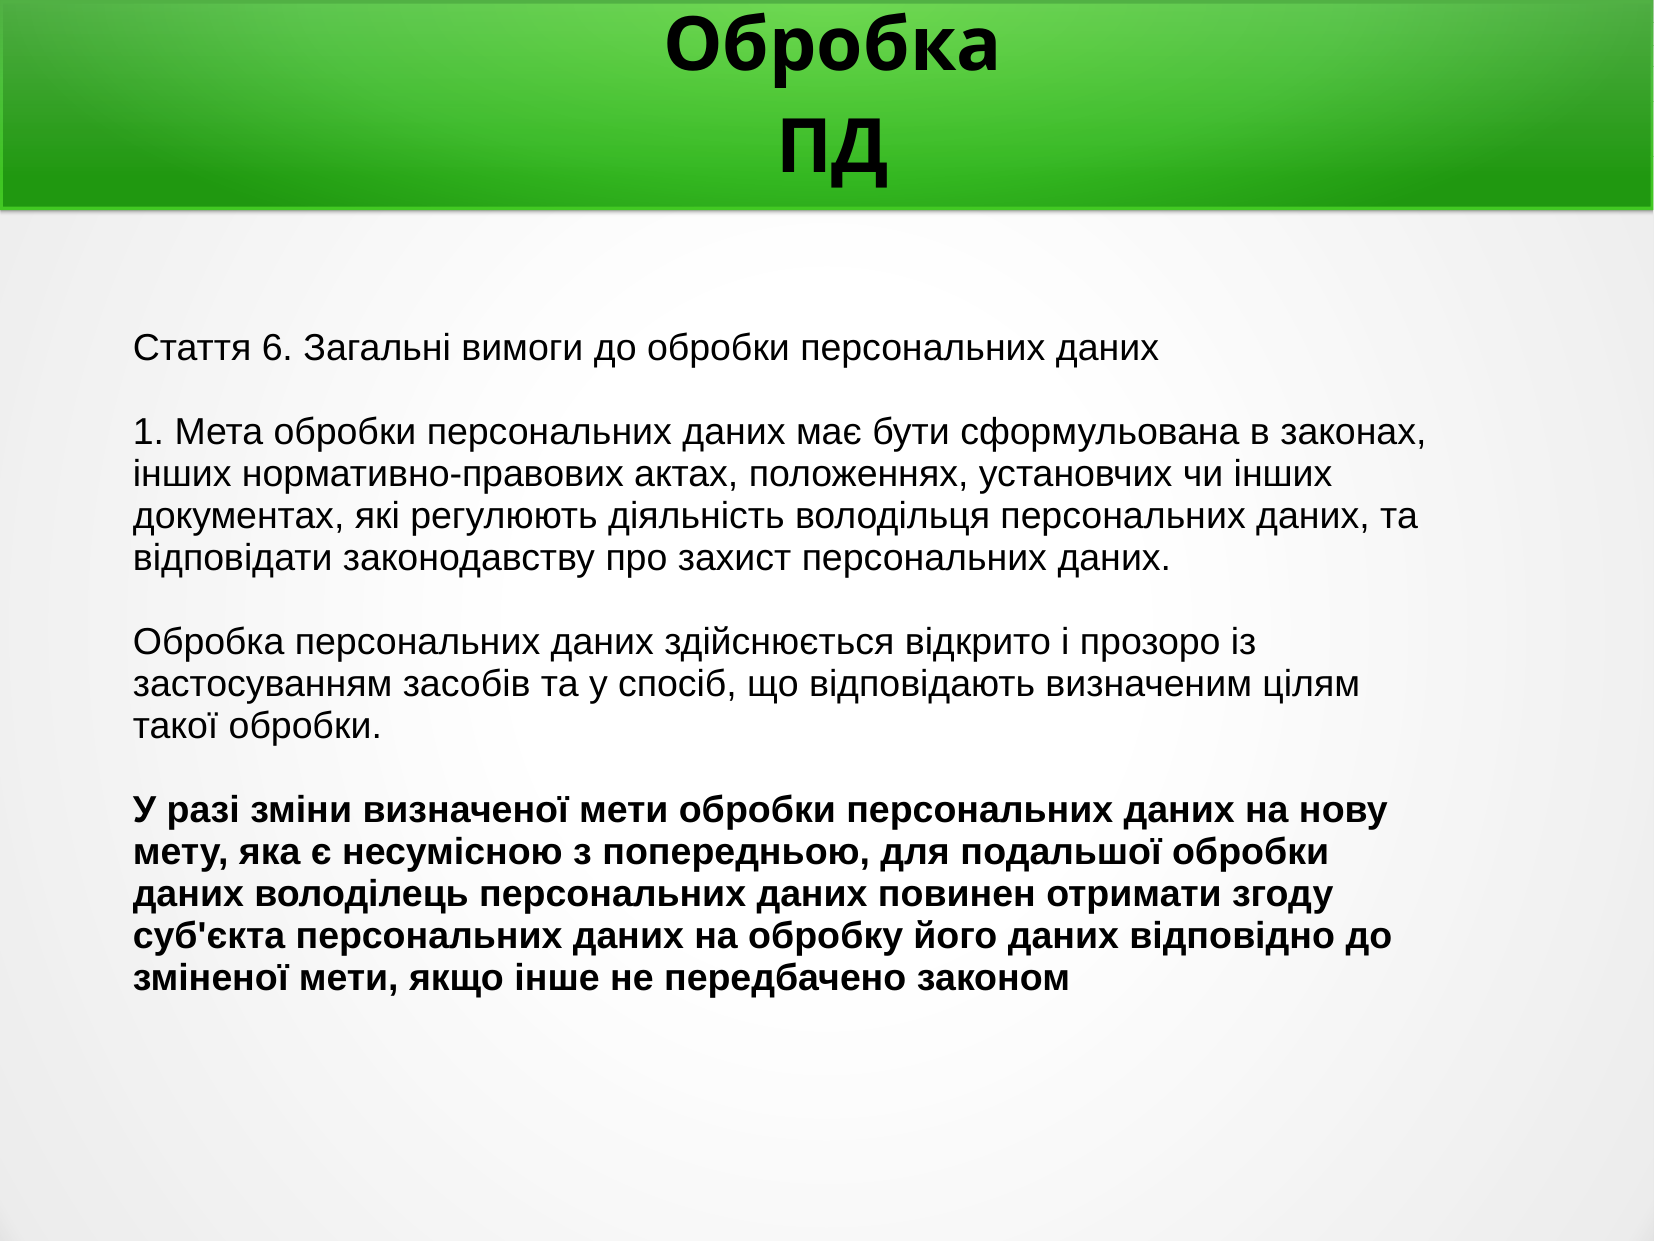

Обробка ПД
Стаття 6. Загальні вимоги до обробки персональних даних
1. Мета обробки персональних даних має бути сформульована в законах, інших нормативно-правових актах, положеннях, установчих чи інших документах, які регулюють діяльність володільця персональних даних, та відповідати законодавству про захист персональних даних.
Обробка персональних даних здійснюється відкрито і прозоро із застосуванням засобів та у спосіб, що відповідають визначеним цілям такої обробки.
У разі зміни визначеної мети обробки персональних даних на нову мету, яка є несумісною з попередньою, для подальшої обробки даних володілець персональних даних повинен отримати згоду суб'єкта персональних даних на обробку його даних відповідно до зміненої мети, якщо інше не передбачено законом